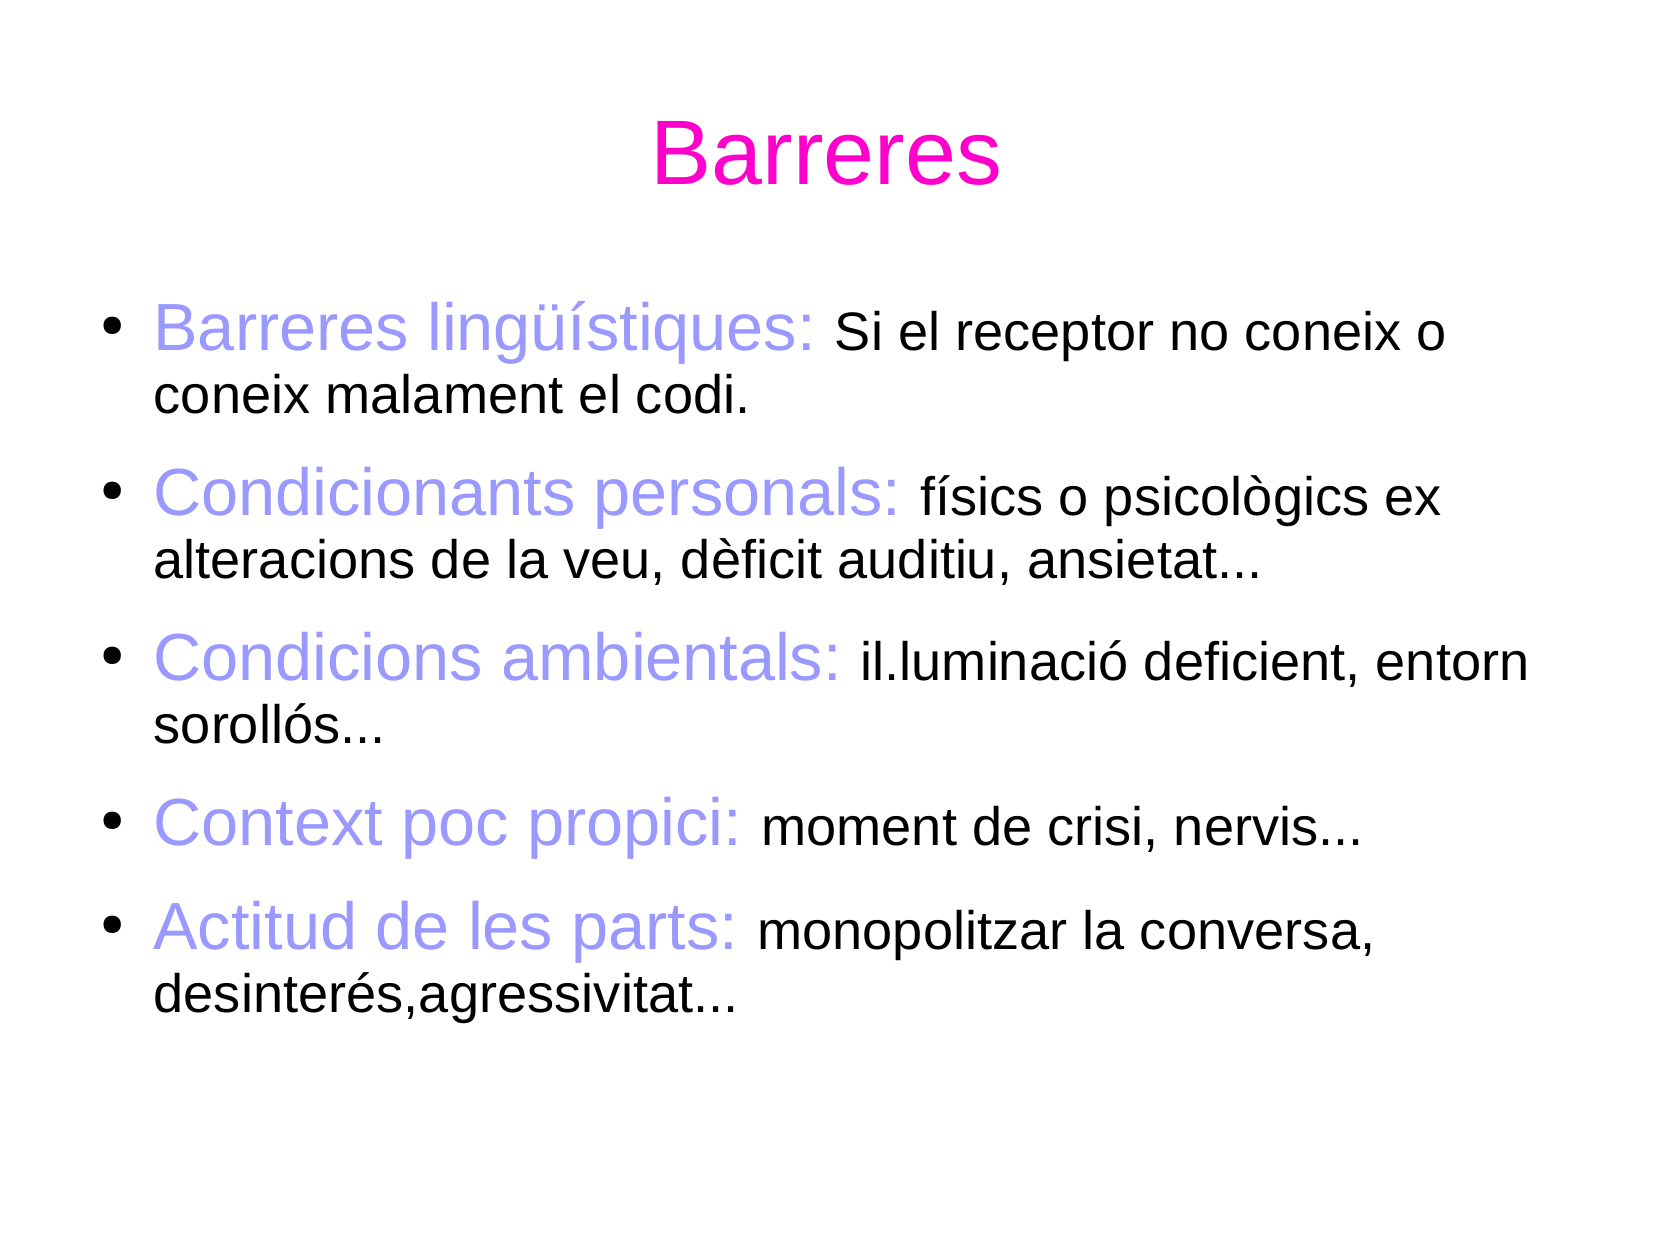

# Barreres
Barreres lingüístiques: Si el receptor no coneix o coneix malament el codi.
Condicionants personals: físics o psicològics ex alteracions de la veu, dèficit auditiu, ansietat...
Condicions ambientals: il.luminació deficient, entorn sorollós...
Context poc propici: moment de crisi, nervis...
Actitud de les parts: monopolitzar la conversa, desinterés,agressivitat...